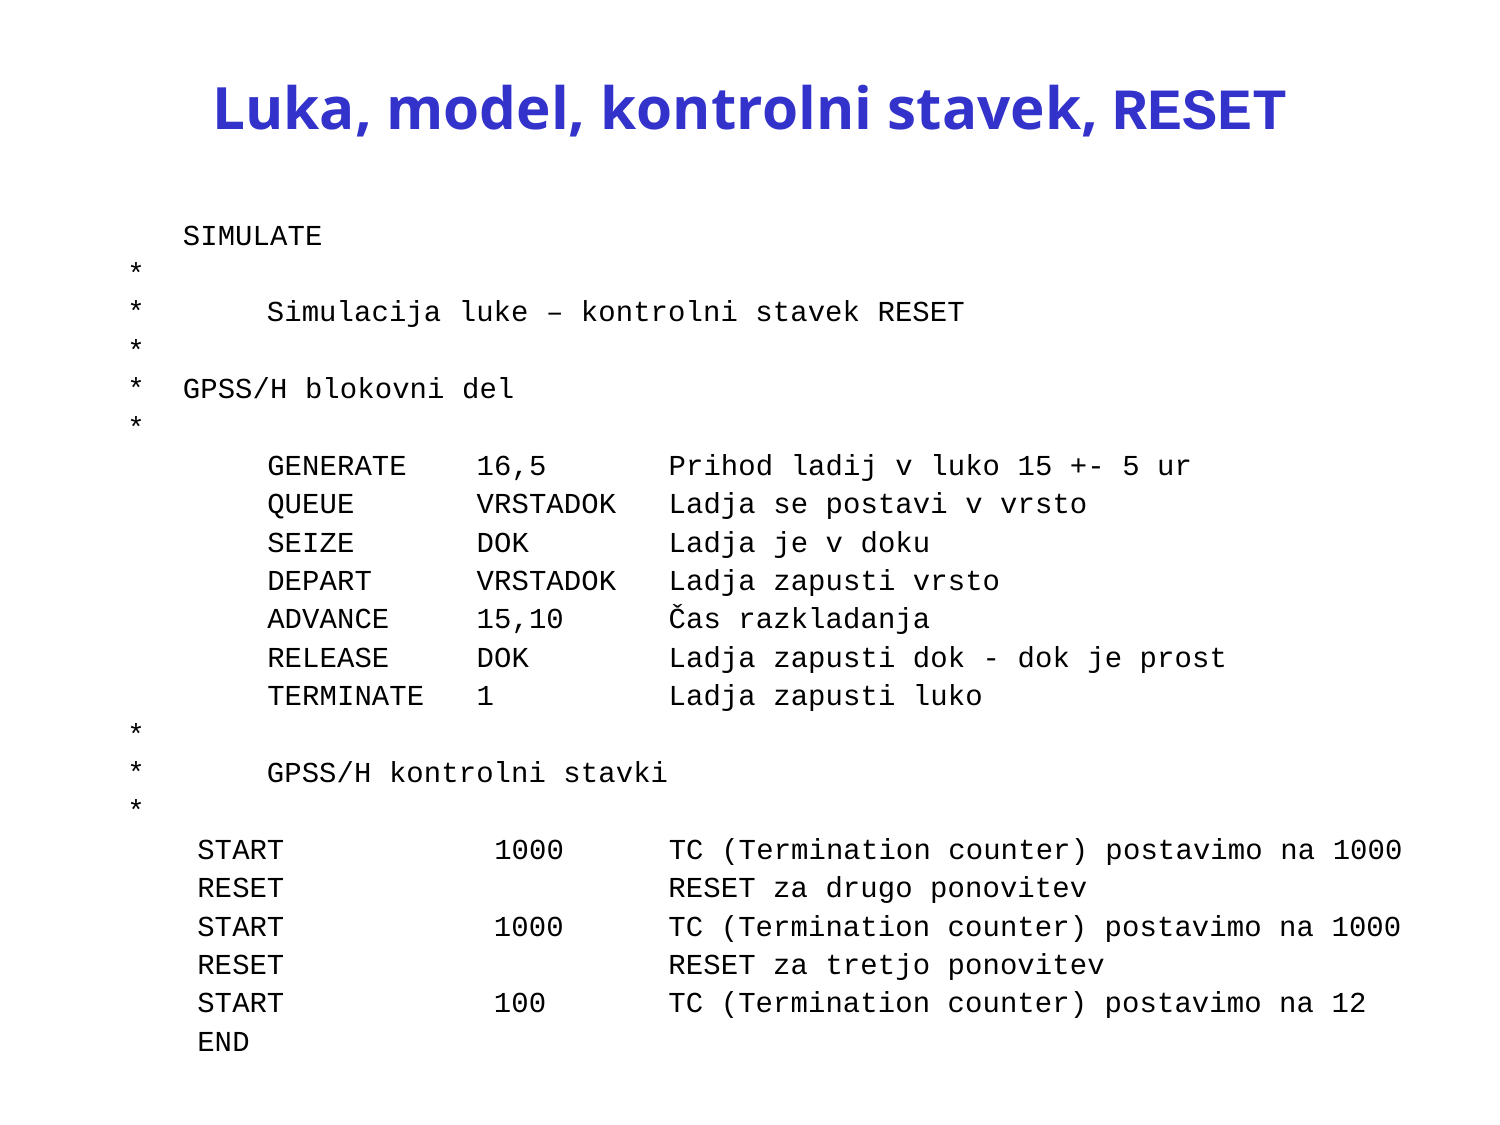

# Luka, model, kontrolni stavek, RESET
	SIMULATE
*
* Simulacija luke – kontrolni stavek RESET
*
*	GPSS/H blokovni del
*
 GENERATE 16,5 Prihod ladij v luko 15 +- 5 ur
 QUEUE VRSTADOK Ladja se postavi v vrsto
 SEIZE DOK Ladja je v doku
 DEPART VRSTADOK Ladja zapusti vrsto
 ADVANCE 15,10 Čas razkladanja
 RELEASE DOK Ladja zapusti dok - dok je prost
 TERMINATE 1 Ladja zapusti luko
*
* GPSS/H kontrolni stavki
*
 START 1000 TC (Termination counter) postavimo na 1000
 RESET	 RESET za drugo ponovitev
 START	 1000 TC (Termination counter) postavimo na 1000
 RESET	 RESET za tretjo ponovitev
 START	 100 TC (Termination counter) postavimo na 12
 END